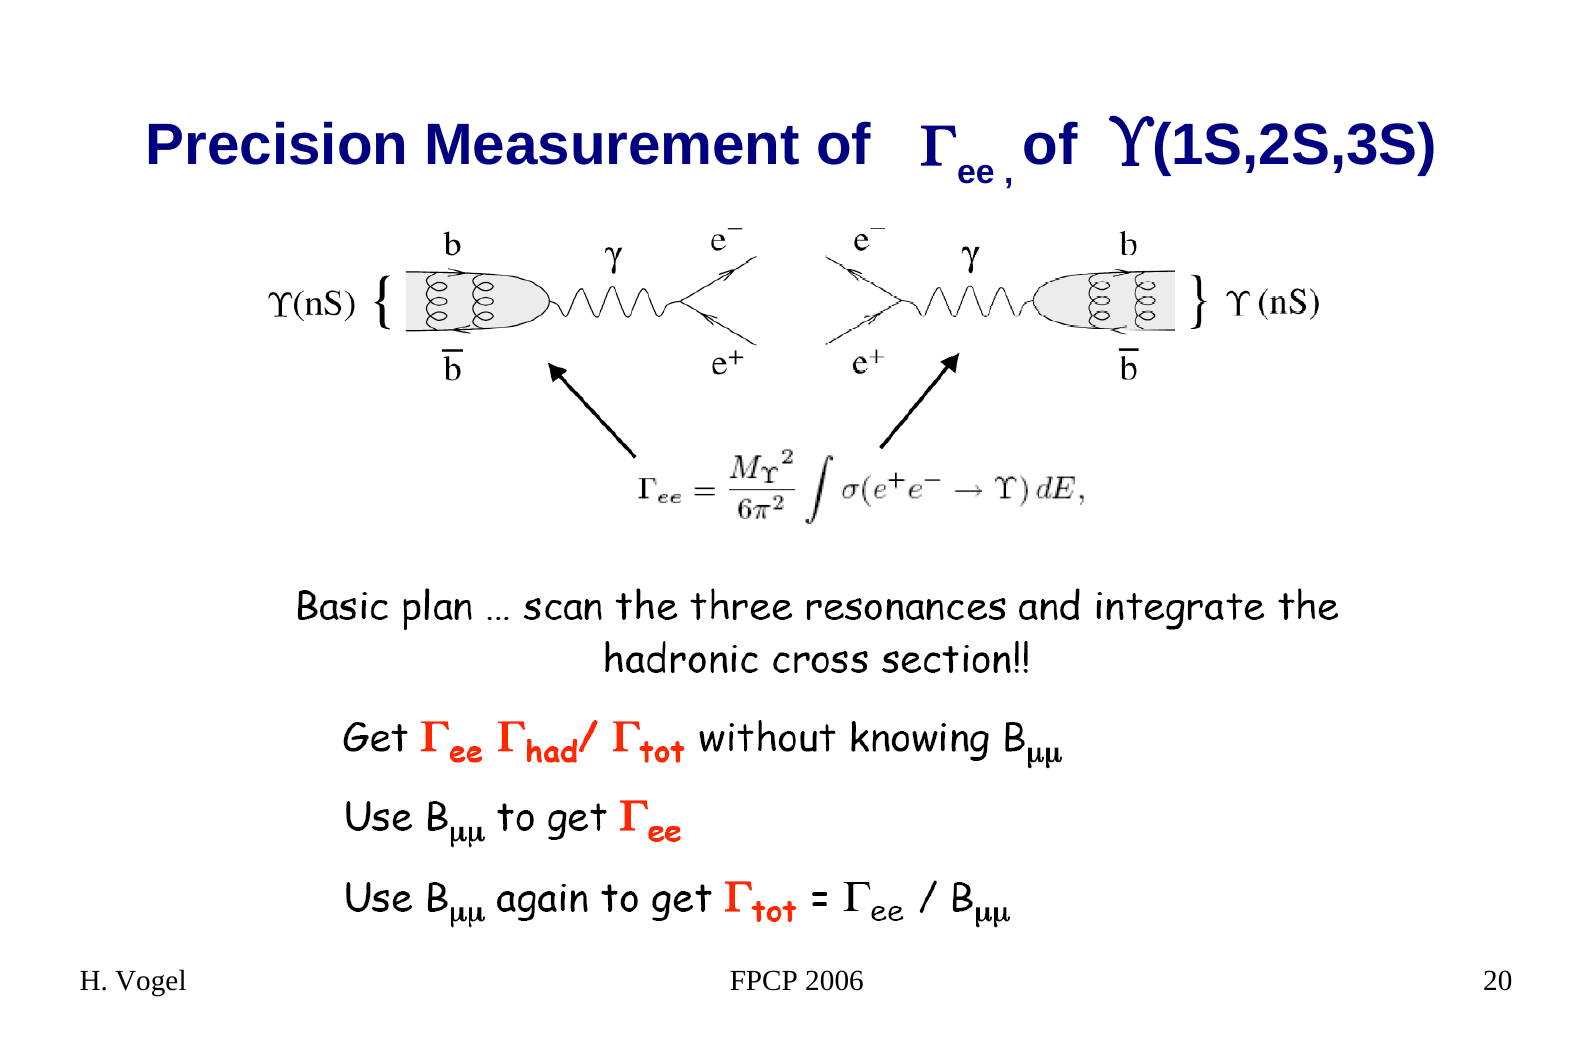

Precision Measurement of ee , of (1S,2S,3S)
H. Vogel
FPCP 2006
20